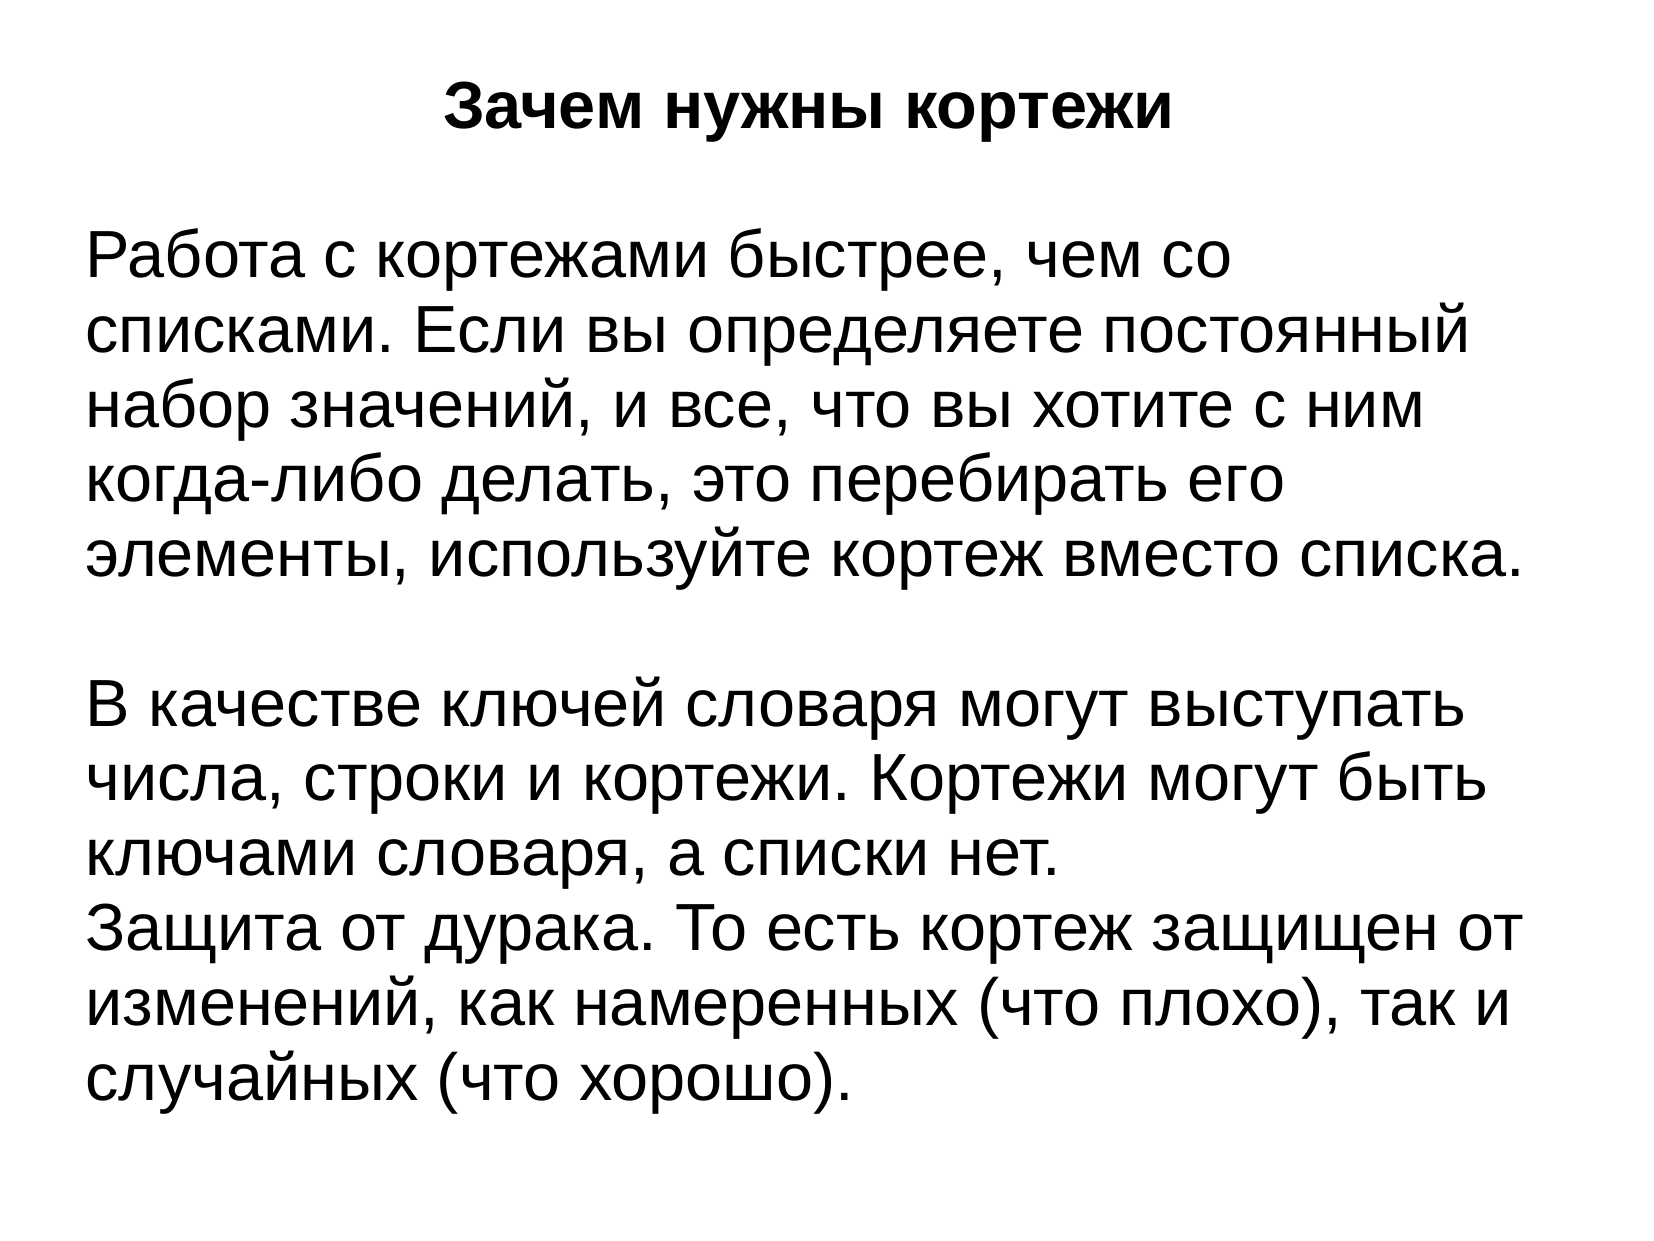

Зачем нужны кортежи
Работа с кортежами быстрее, чем со списками. Если вы определяете постоянный набор значений, и все, что вы хотите с ним когда-либо делать, это перебирать его элементы, используйте кортеж вместо списка.
В качестве ключей словаря могут выступать числа, строки и кортежи. Кортежи могут быть ключами словаря, а списки нет.
Защита от дурака. То есть кортеж защищен от изменений, как намеренных (что плохо), так и случайных (что хорошо).